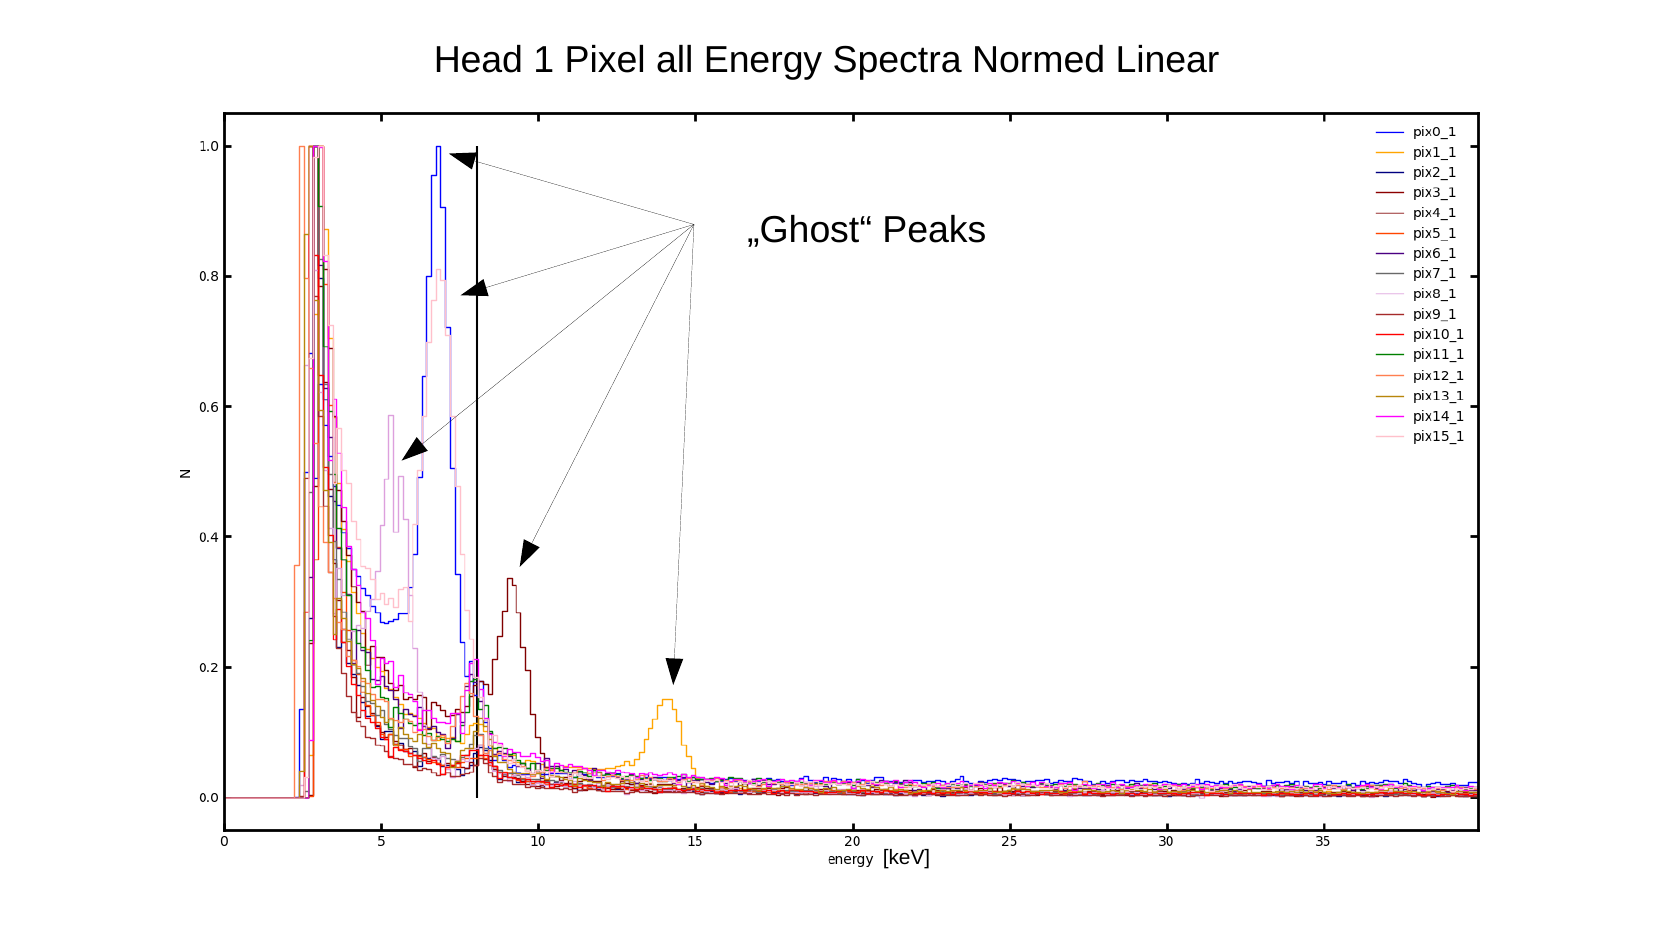

Head 1 Pixel all Energy Spectra Normed Linear
#
„Ghost“ Peaks
[keV]